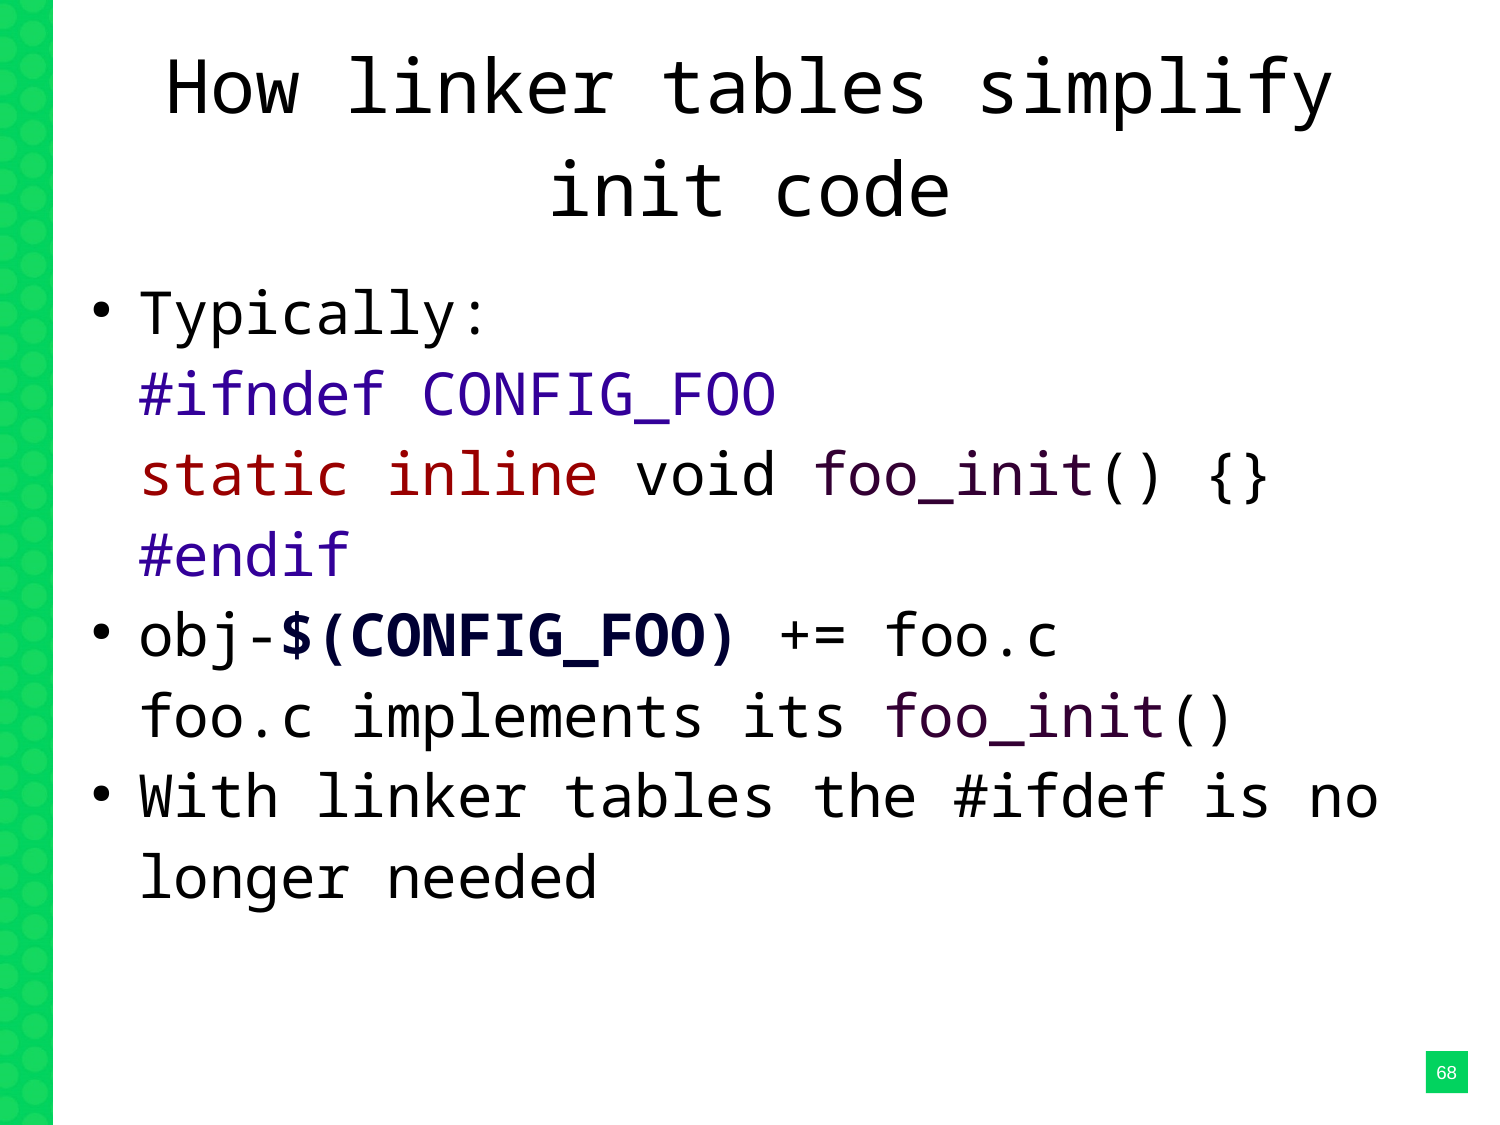

# How linker tables simplify init code
Typically:
#ifndef CONFIG_FOO
static inline void foo_init() {}
#endif
obj-$(CONFIG_FOO) += foo.c
foo.c implements its foo_init()
With linker tables the #ifdef is no longer needed